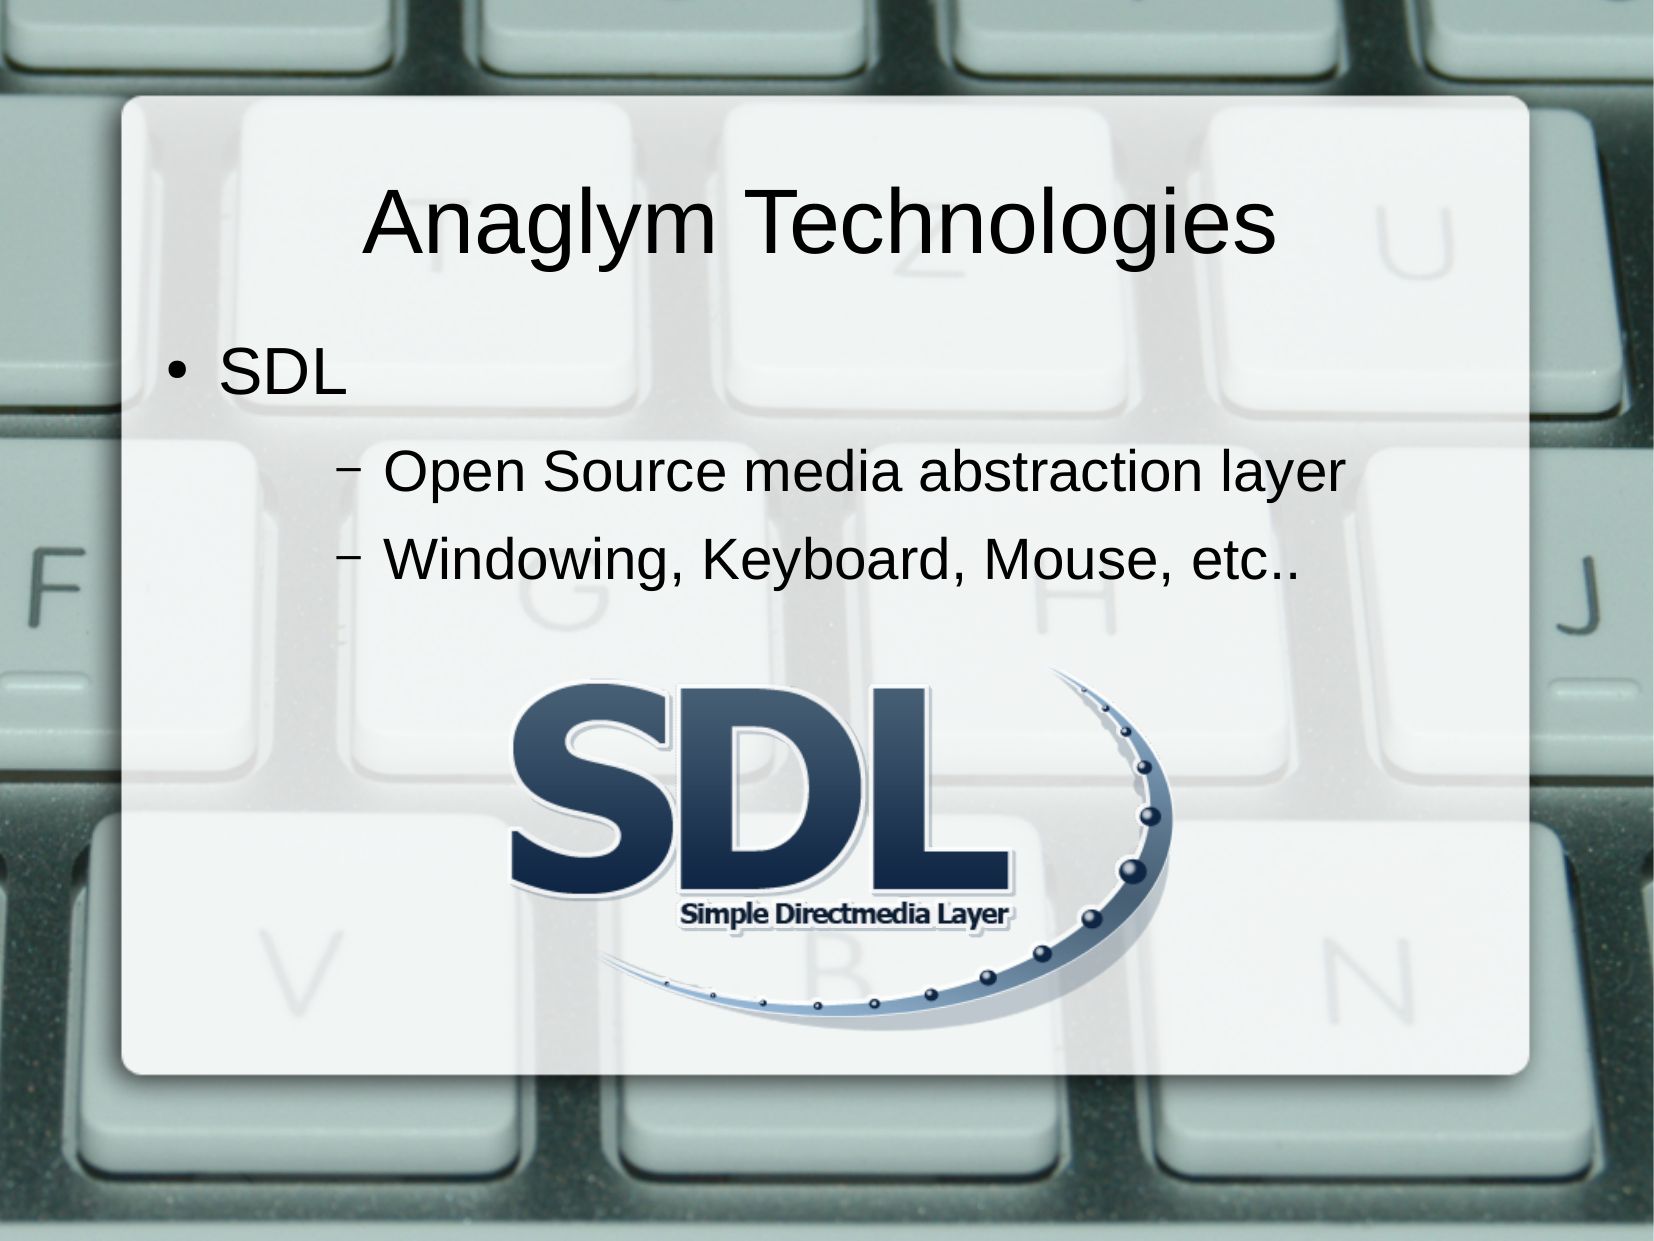

# Anaglym Technologies
SDL
Open Source media abstraction layer
Windowing, Keyboard, Mouse, etc..